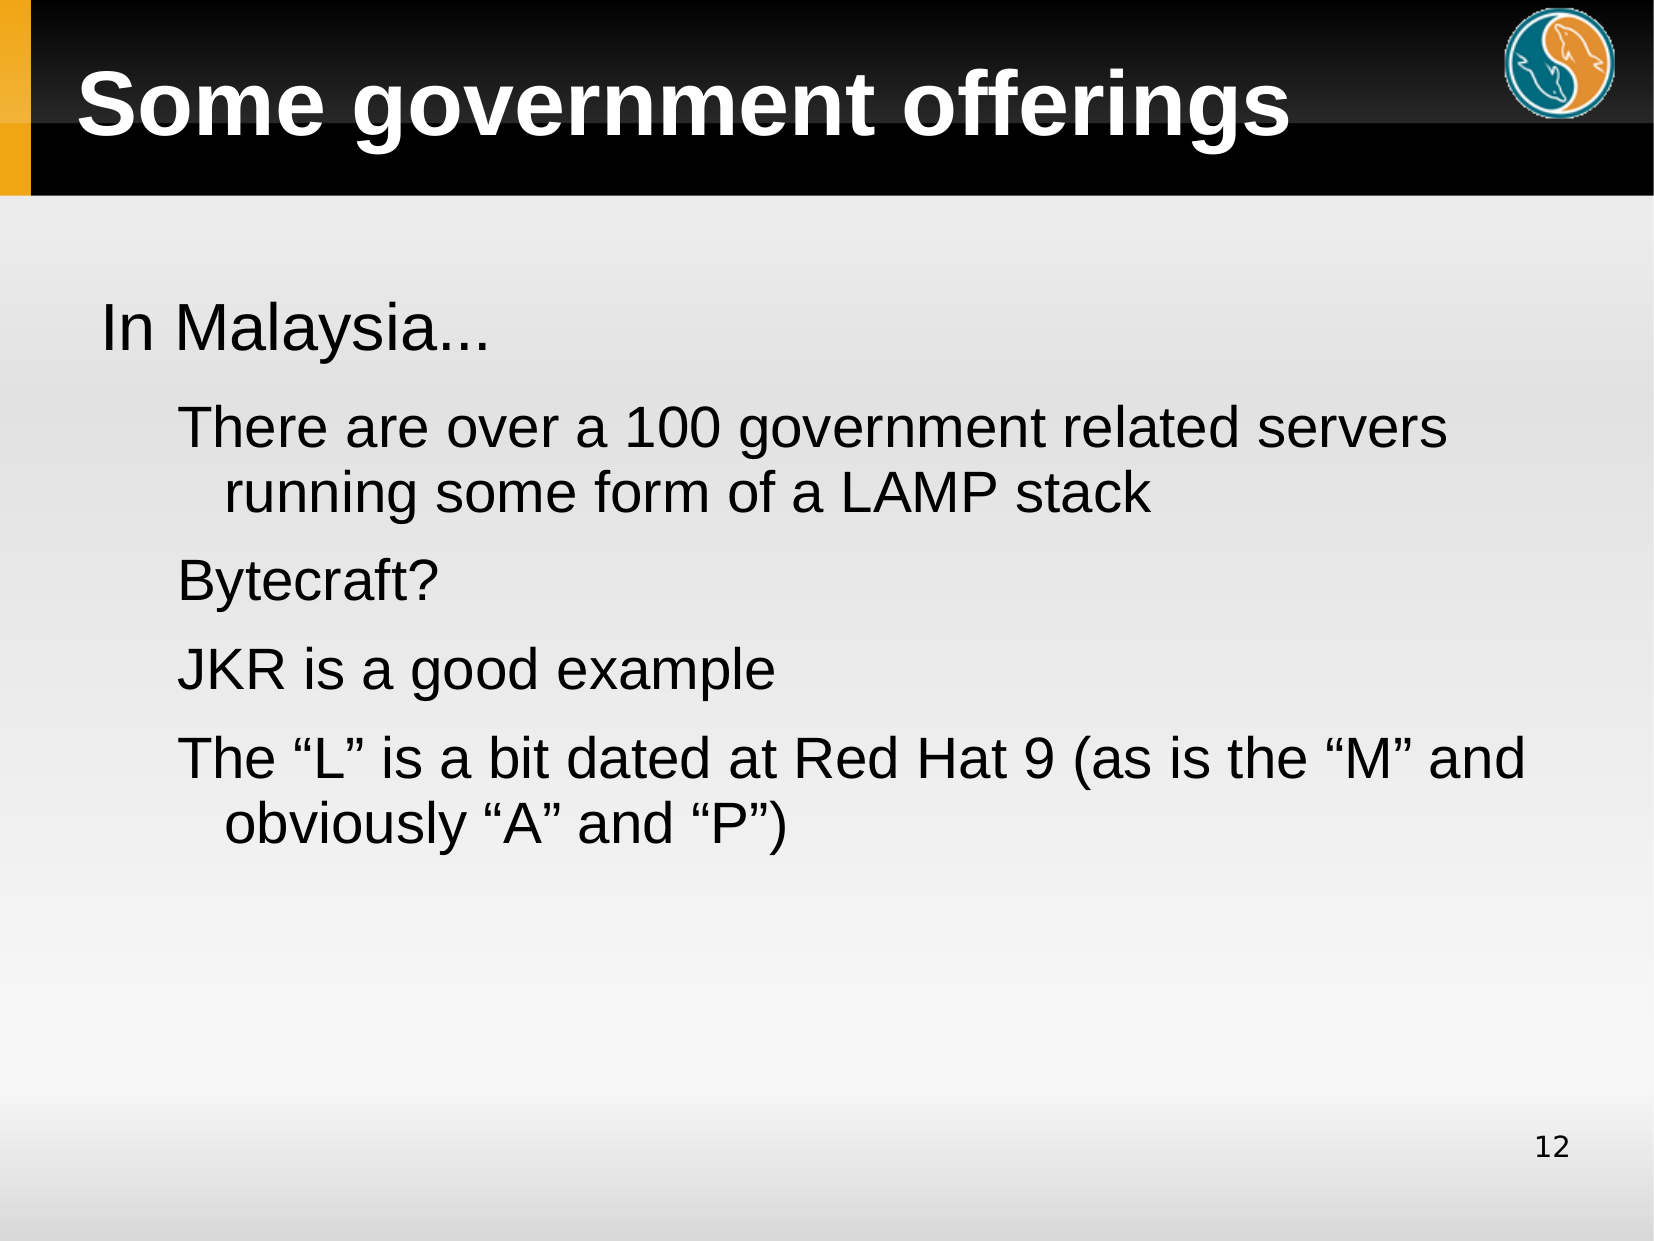

# Some government offerings
In Malaysia...
There are over a 100 government related servers running some form of a LAMP stack
Bytecraft?
JKR is a good example
The “L” is a bit dated at Red Hat 9 (as is the “M” and obviously “A” and “P”)
12